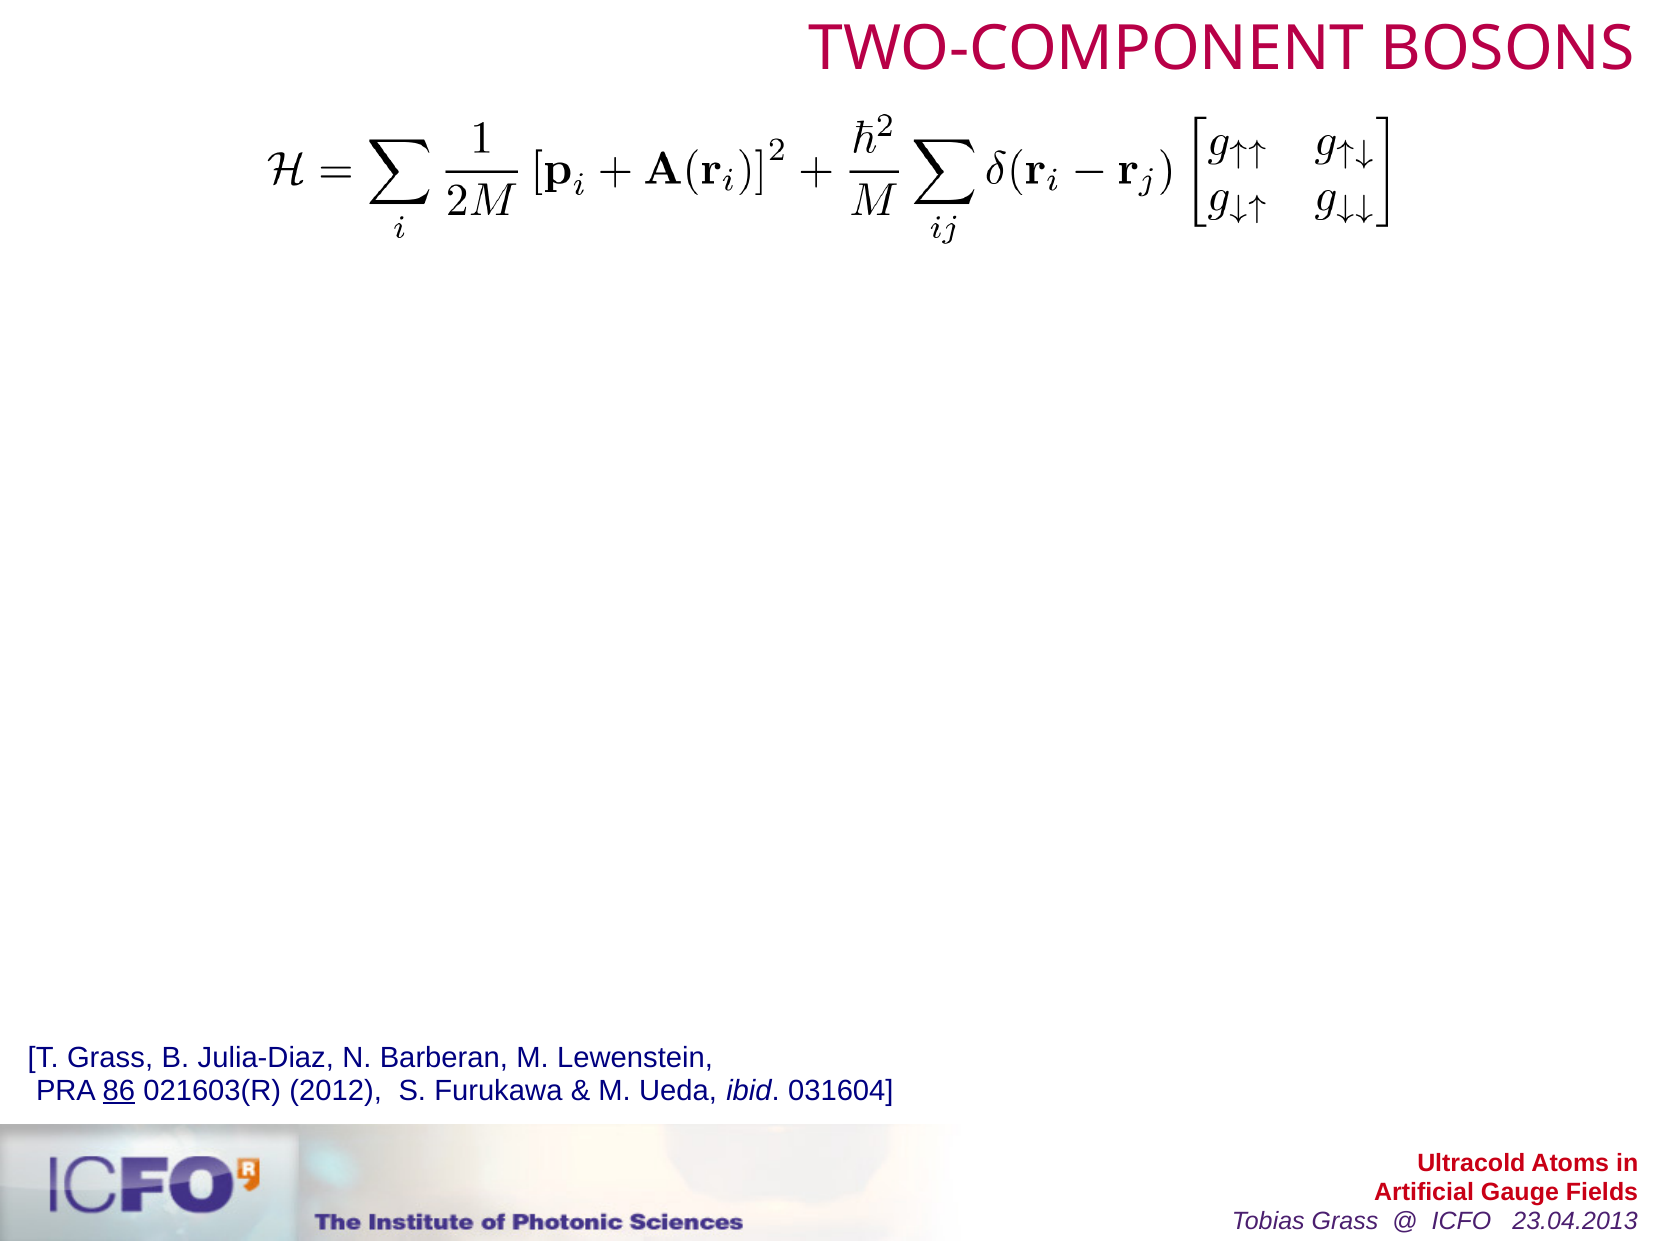

TWO-COMPONENT BOSONS
[T. Grass, B. Julia-Diaz, N. Barberan, M. Lewenstein,
 PRA 86 021603(R) (2012), S. Furukawa & M. Ueda, ibid. 031604]
Ultracold Atoms in
Artificial Gauge Fields
Tobias Grass @ ICFO 23.04.2013